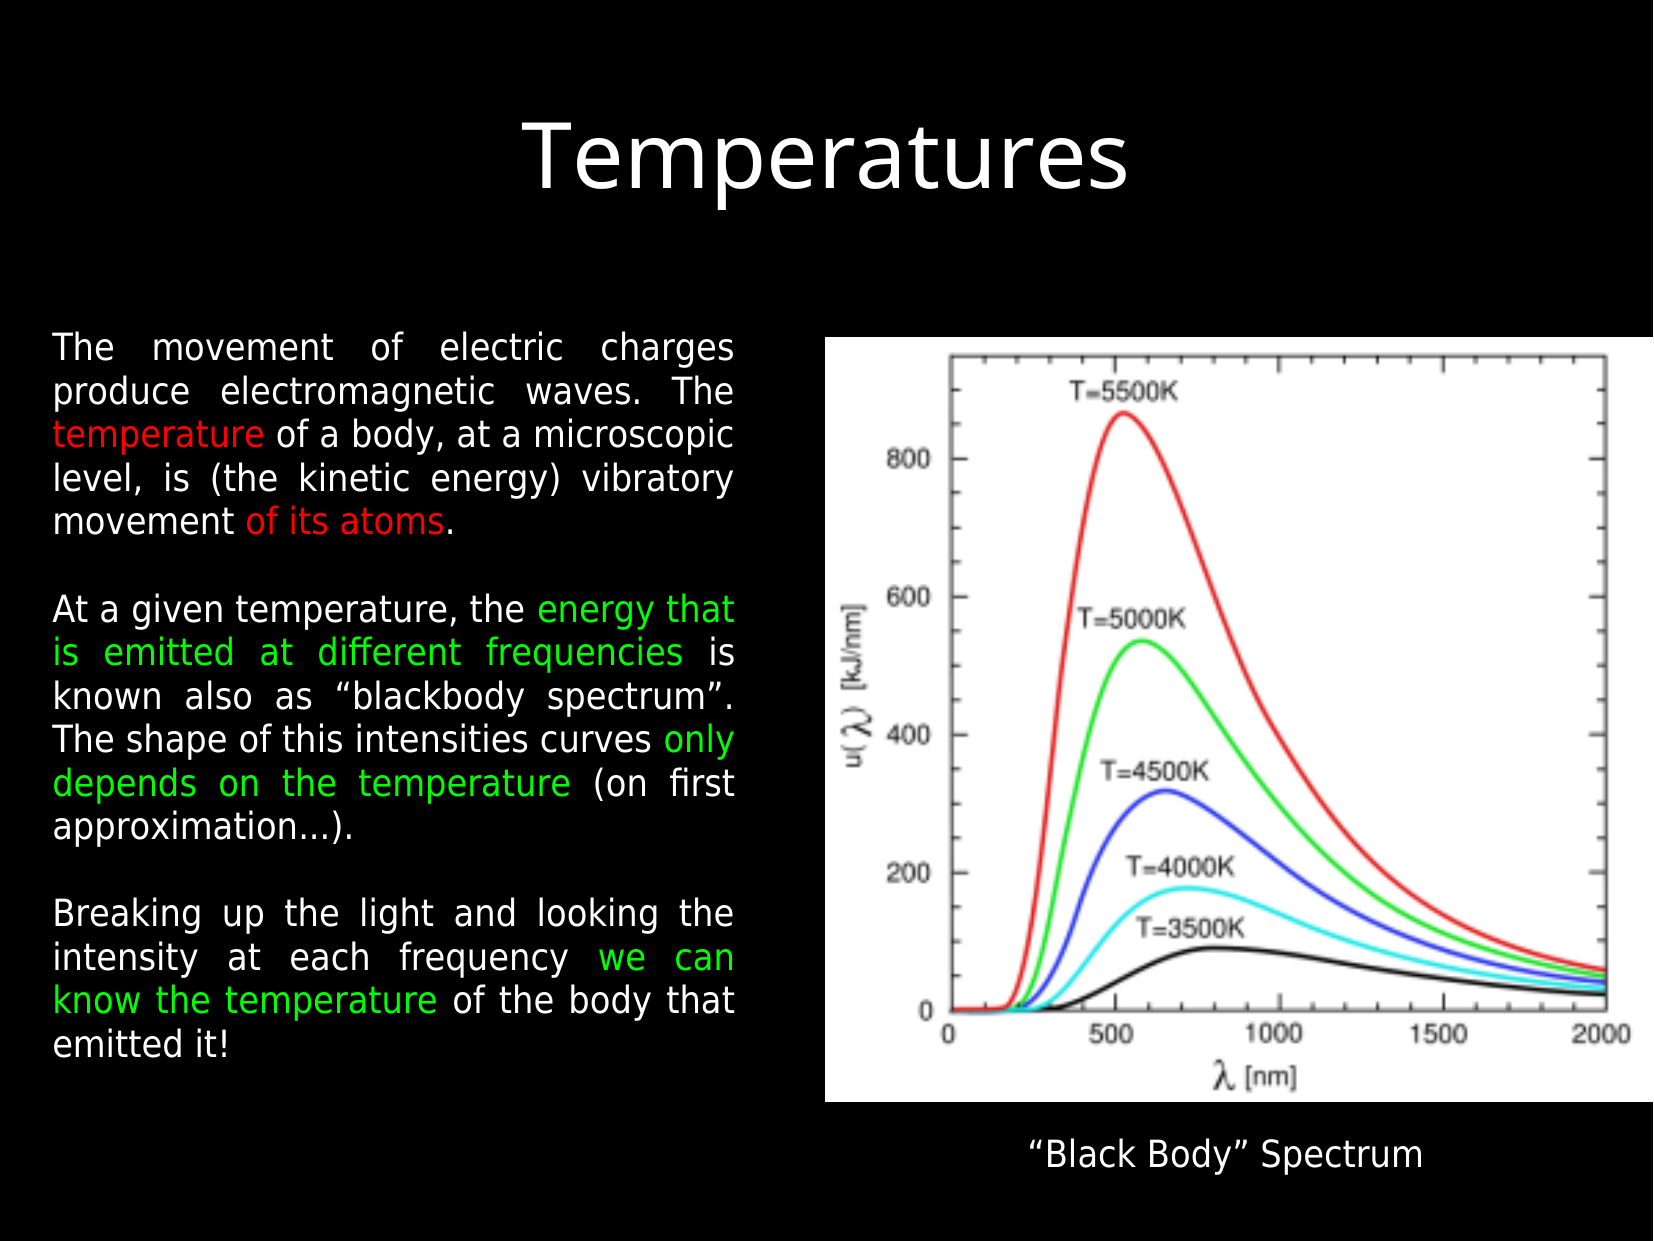

# Temperatures
The movement of electric charges produce electromagnetic waves. The temperature of a body, at a microscopic level, is (the kinetic energy) vibratory movement of its atoms.
At a given temperature, the energy that is emitted at different frequencies is known also as “blackbody spectrum”. The shape of this intensities curves only depends on the temperature (on first approximation...).
Breaking up the light and looking the intensity at each frequency we can know the temperature of the body that emitted it!
“Black Body” Spectrum